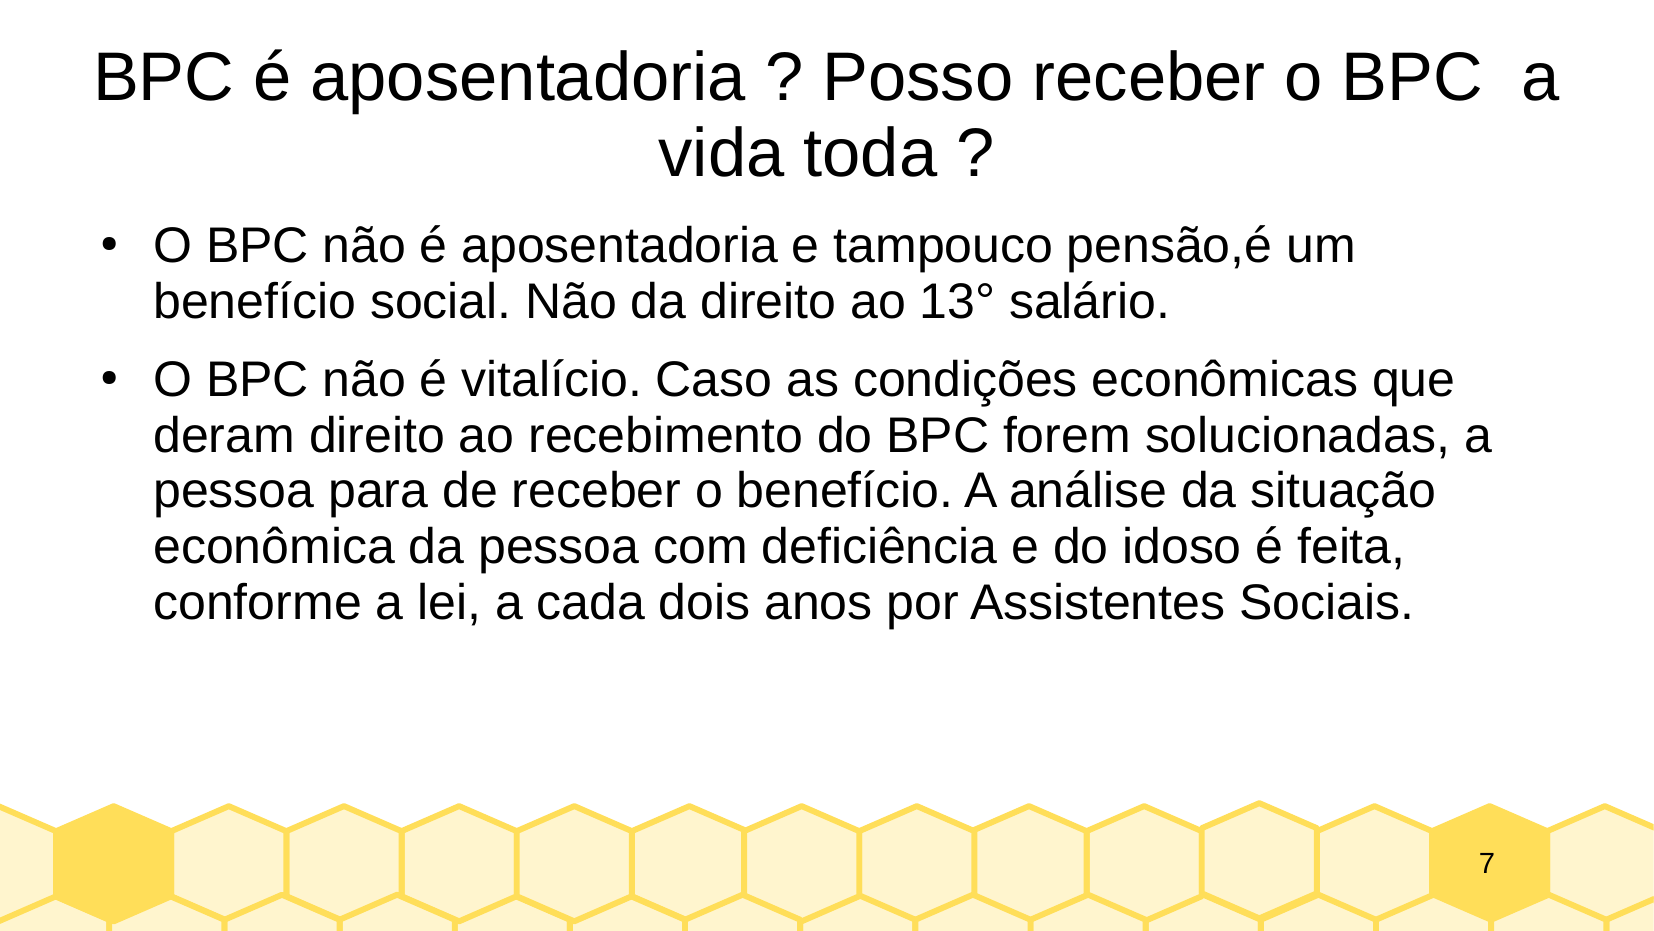

# BPC é aposentadoria ? Posso receber o BPC a vida toda ?
O BPC não é aposentadoria e tampouco pensão,é um benefício social. Não da direito ao 13° salário.
O BPC não é vitalício. Caso as condições econômicas que deram direito ao recebimento do BPC forem solucionadas, a pessoa para de receber o benefício. A análise da situação econômica da pessoa com deficiência e do idoso é feita, conforme a lei, a cada dois anos por Assistentes Sociais.